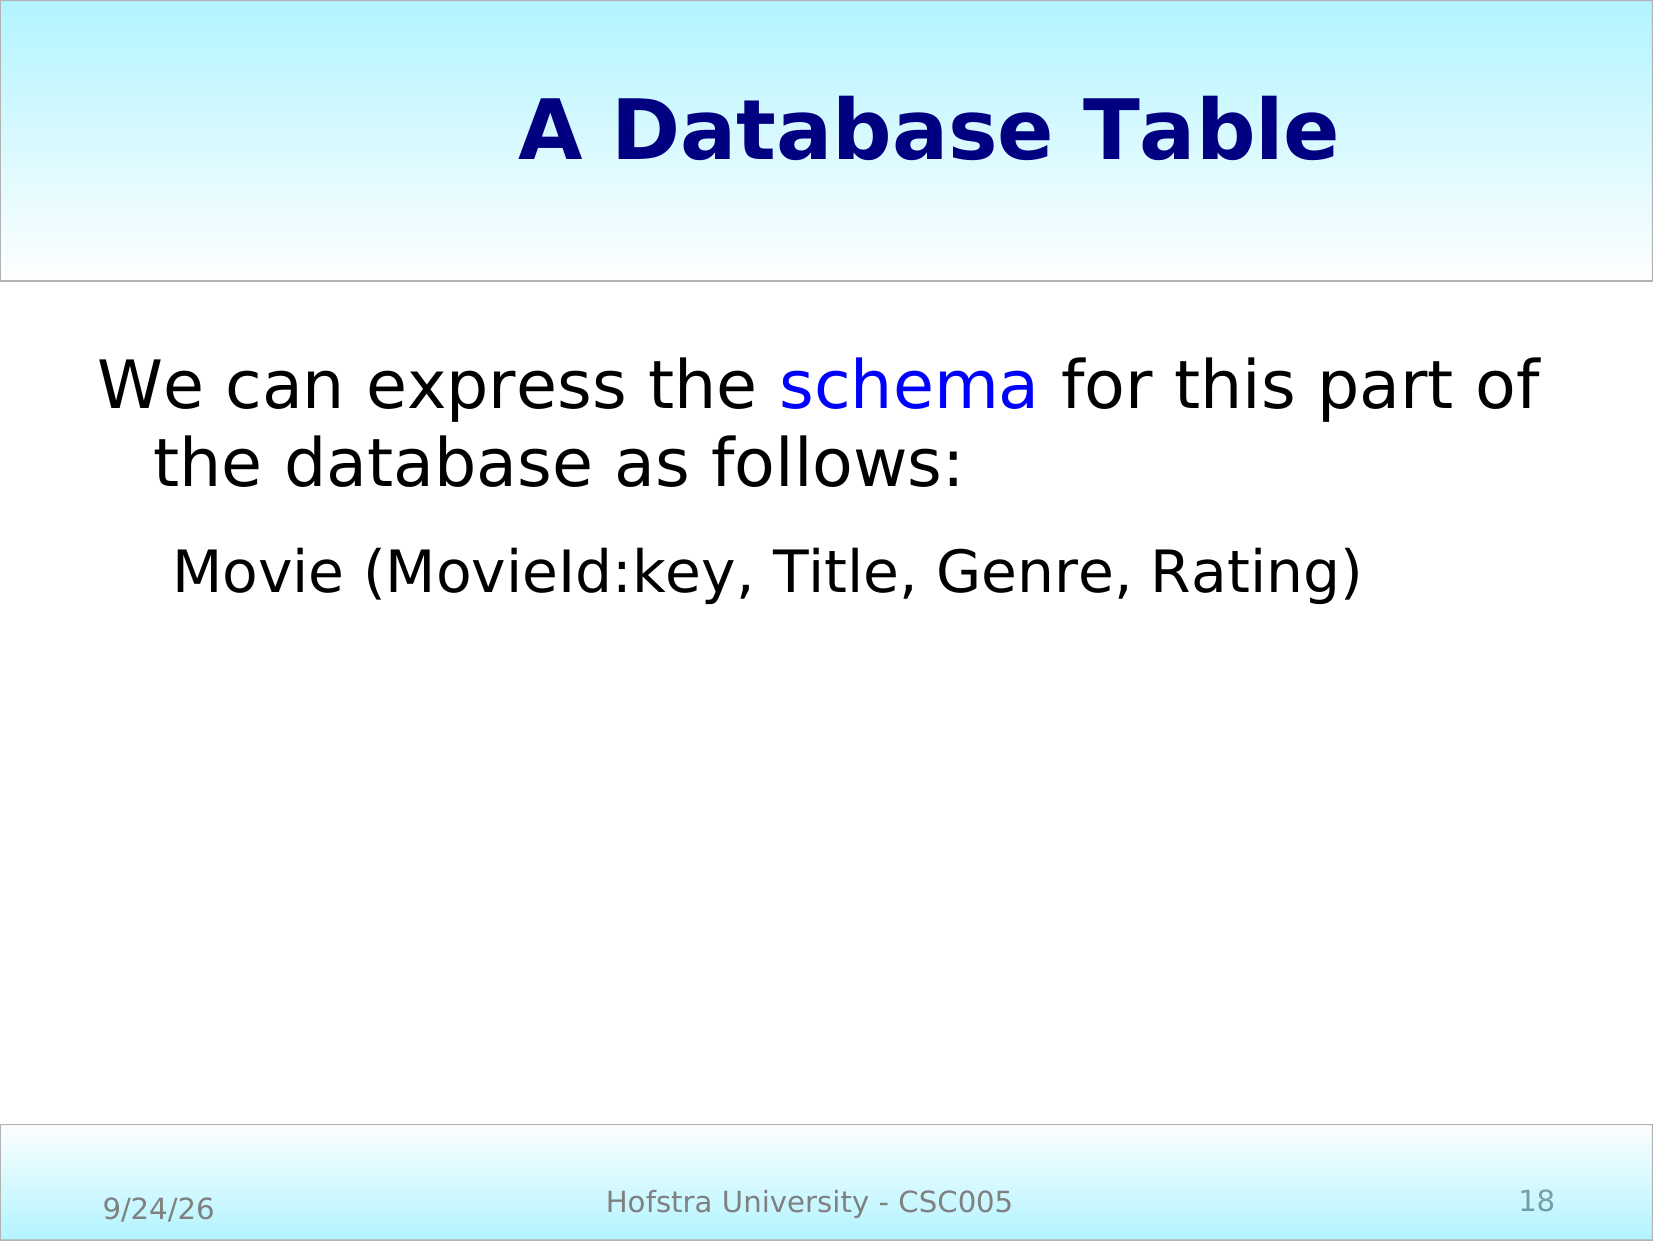

# A Database Table
We can express the schema for this part of the database as follows:
Movie (MovieId:key, Title, Genre, Rating)
18
Hofstra University - CSC005